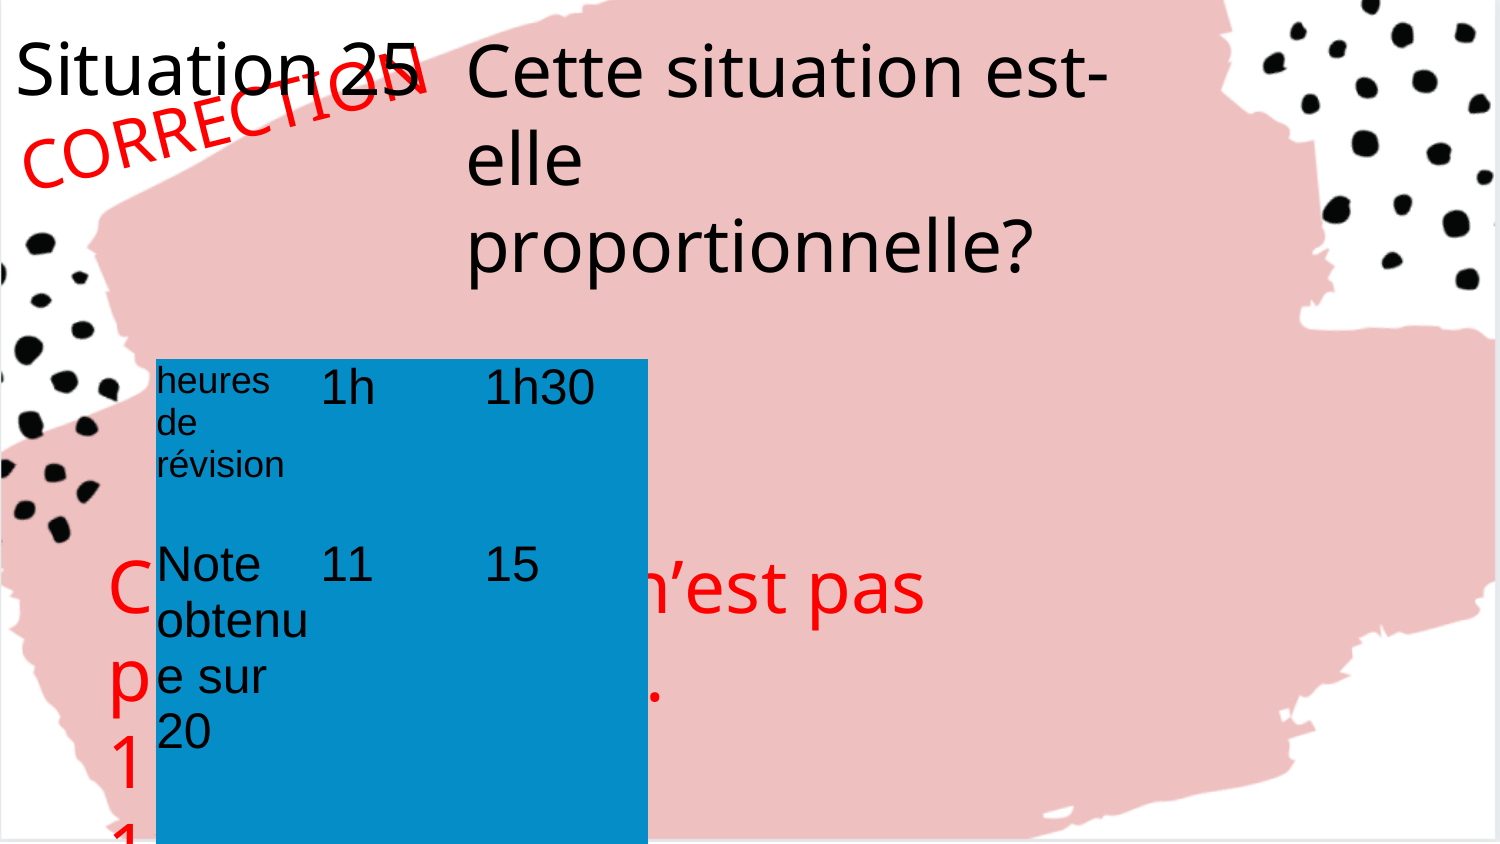

Situation 25
Cette situation est-elle proportionnelle?
CORRECTION
| heures de révision | 1h | 1h30 |
| --- | --- | --- |
| Note obtenue sur 20 | 11 | 15 |
Cette situation n’est pas proportionnelle.
11/2=5,5
11+5,5= 16,5